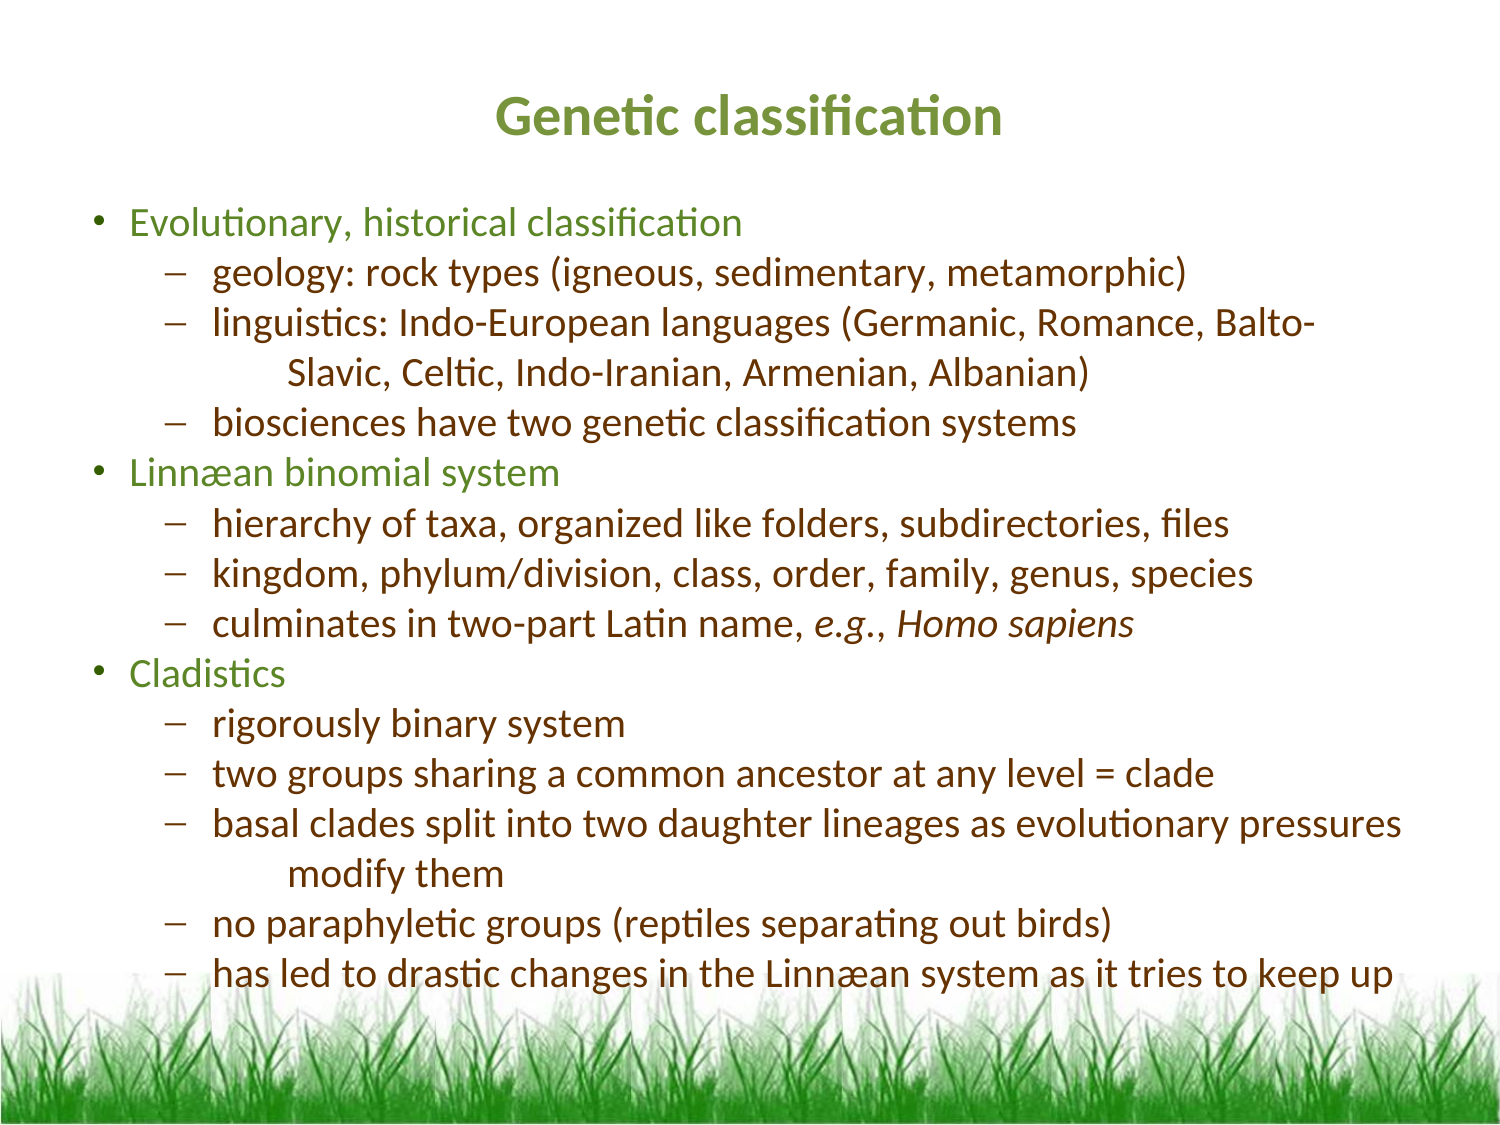

# Genetic classification
Evolutionary, historical classification
geology: rock types (igneous, sedimentary, metamorphic)
linguistics: Indo-European languages (Germanic, Romance, Balto-Slavic, Celtic, Indo-Iranian, Armenian, Albanian)
biosciences have two genetic classification systems
Linnæan binomial system
hierarchy of taxa, organized like folders, subdirectories, files
kingdom, phylum/division, class, order, family, genus, species
culminates in two-part Latin name, e.g., Homo sapiens
Cladistics
rigorously binary system
two groups sharing a common ancestor at any level = clade
basal clades split into two daughter lineages as evolutionary pressures modify them
no paraphyletic groups (reptiles separating out birds)
has led to drastic changes in the Linnæan system as it tries to keep up